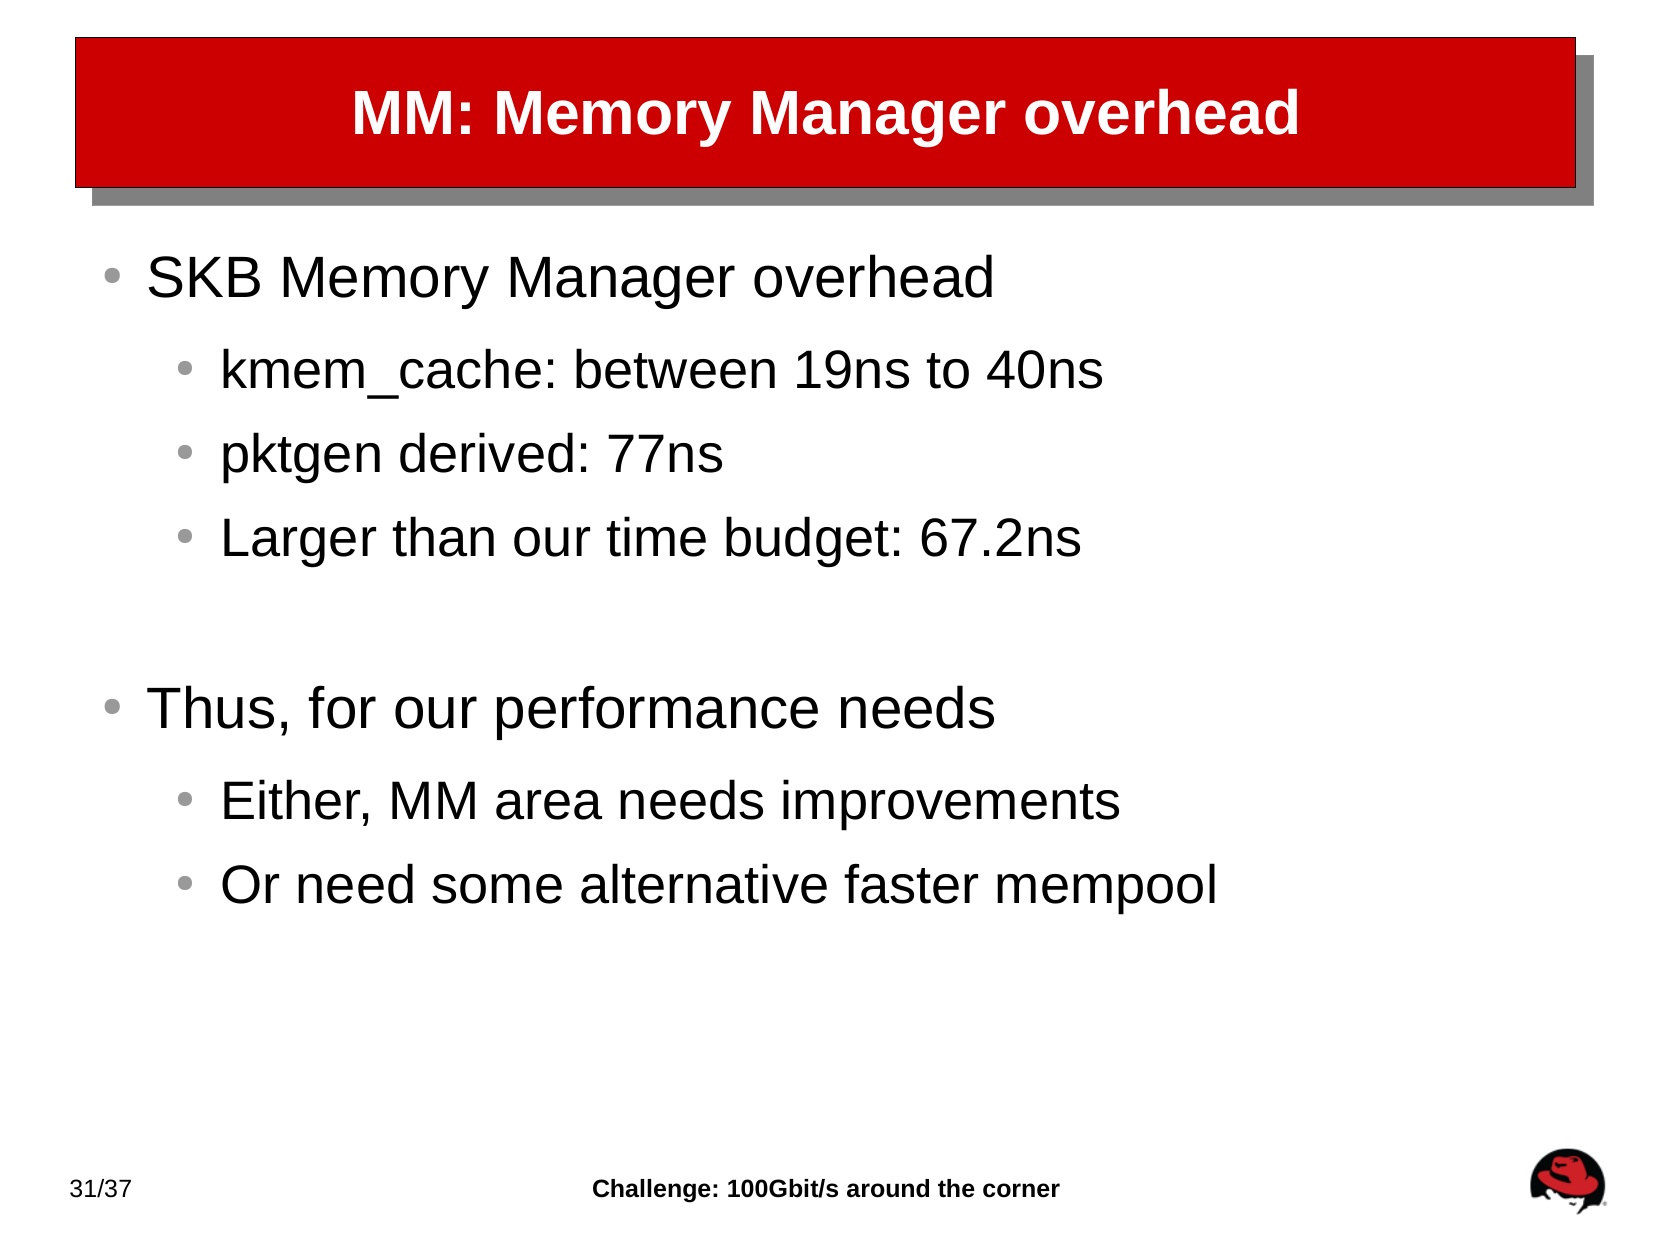

# MM: Memory Manager overhead
SKB Memory Manager overhead
kmem_cache: between 19ns to 40ns
pktgen derived: 77ns
Larger than our time budget: 67.2ns
Thus, for our performance needs
Either, MM area needs improvements
Or need some alternative faster mempool